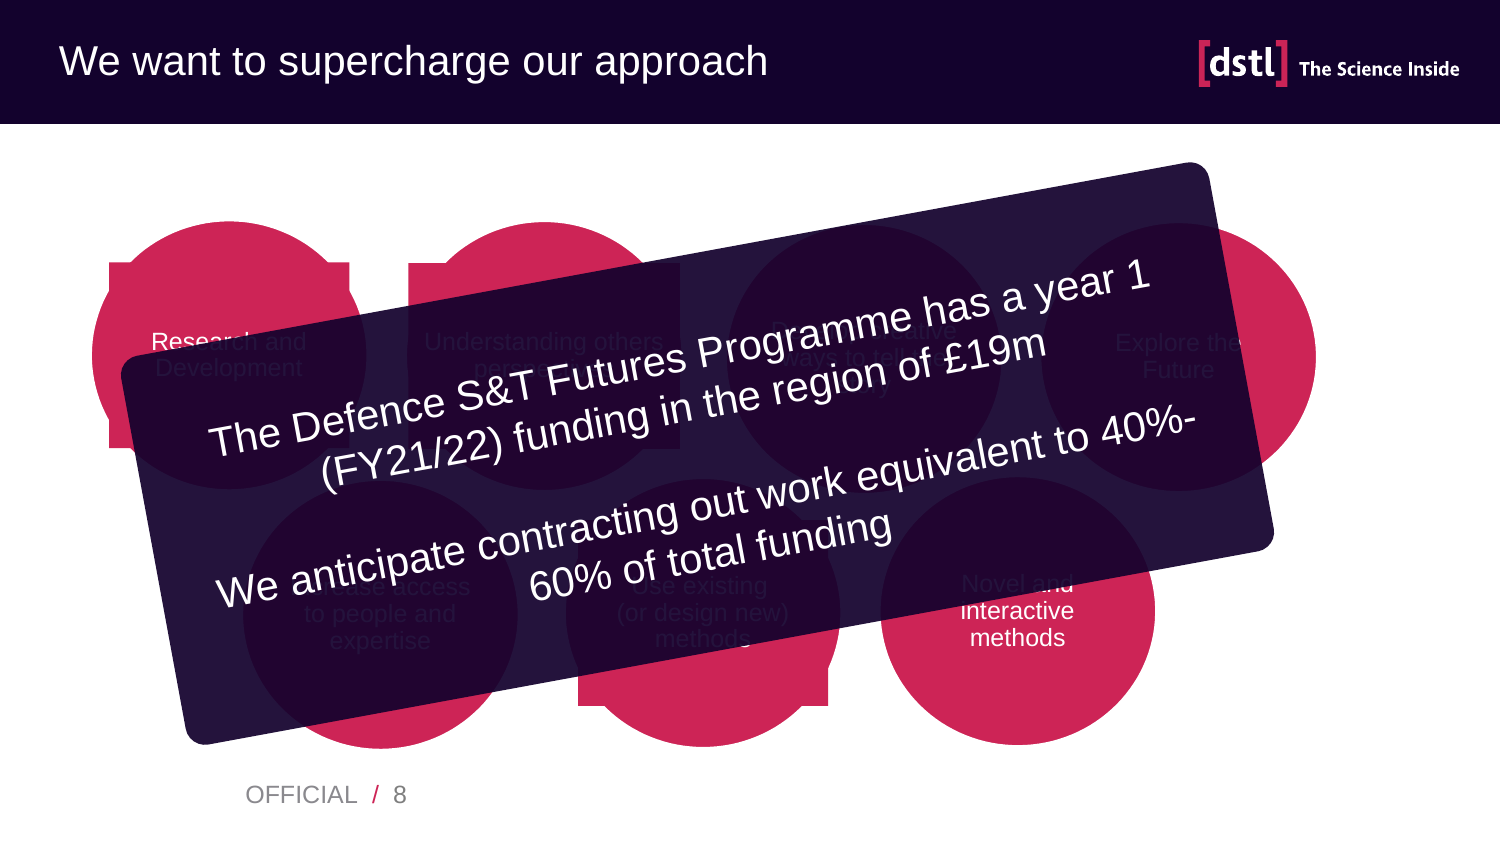

We want to supercharge our approach
Research and Development
Understanding others perspectives
Explore the Future
Develop creative ways to tell the story
The Defence S&T Futures Programme has a year 1 (FY21/22) funding in the region of £19m
We anticipate contracting out work equivalent to 40%-60% of total funding
Novel and interactive methods
Use existing
(or design new) methods
Increase access to people and expertise
OFFICIAL /